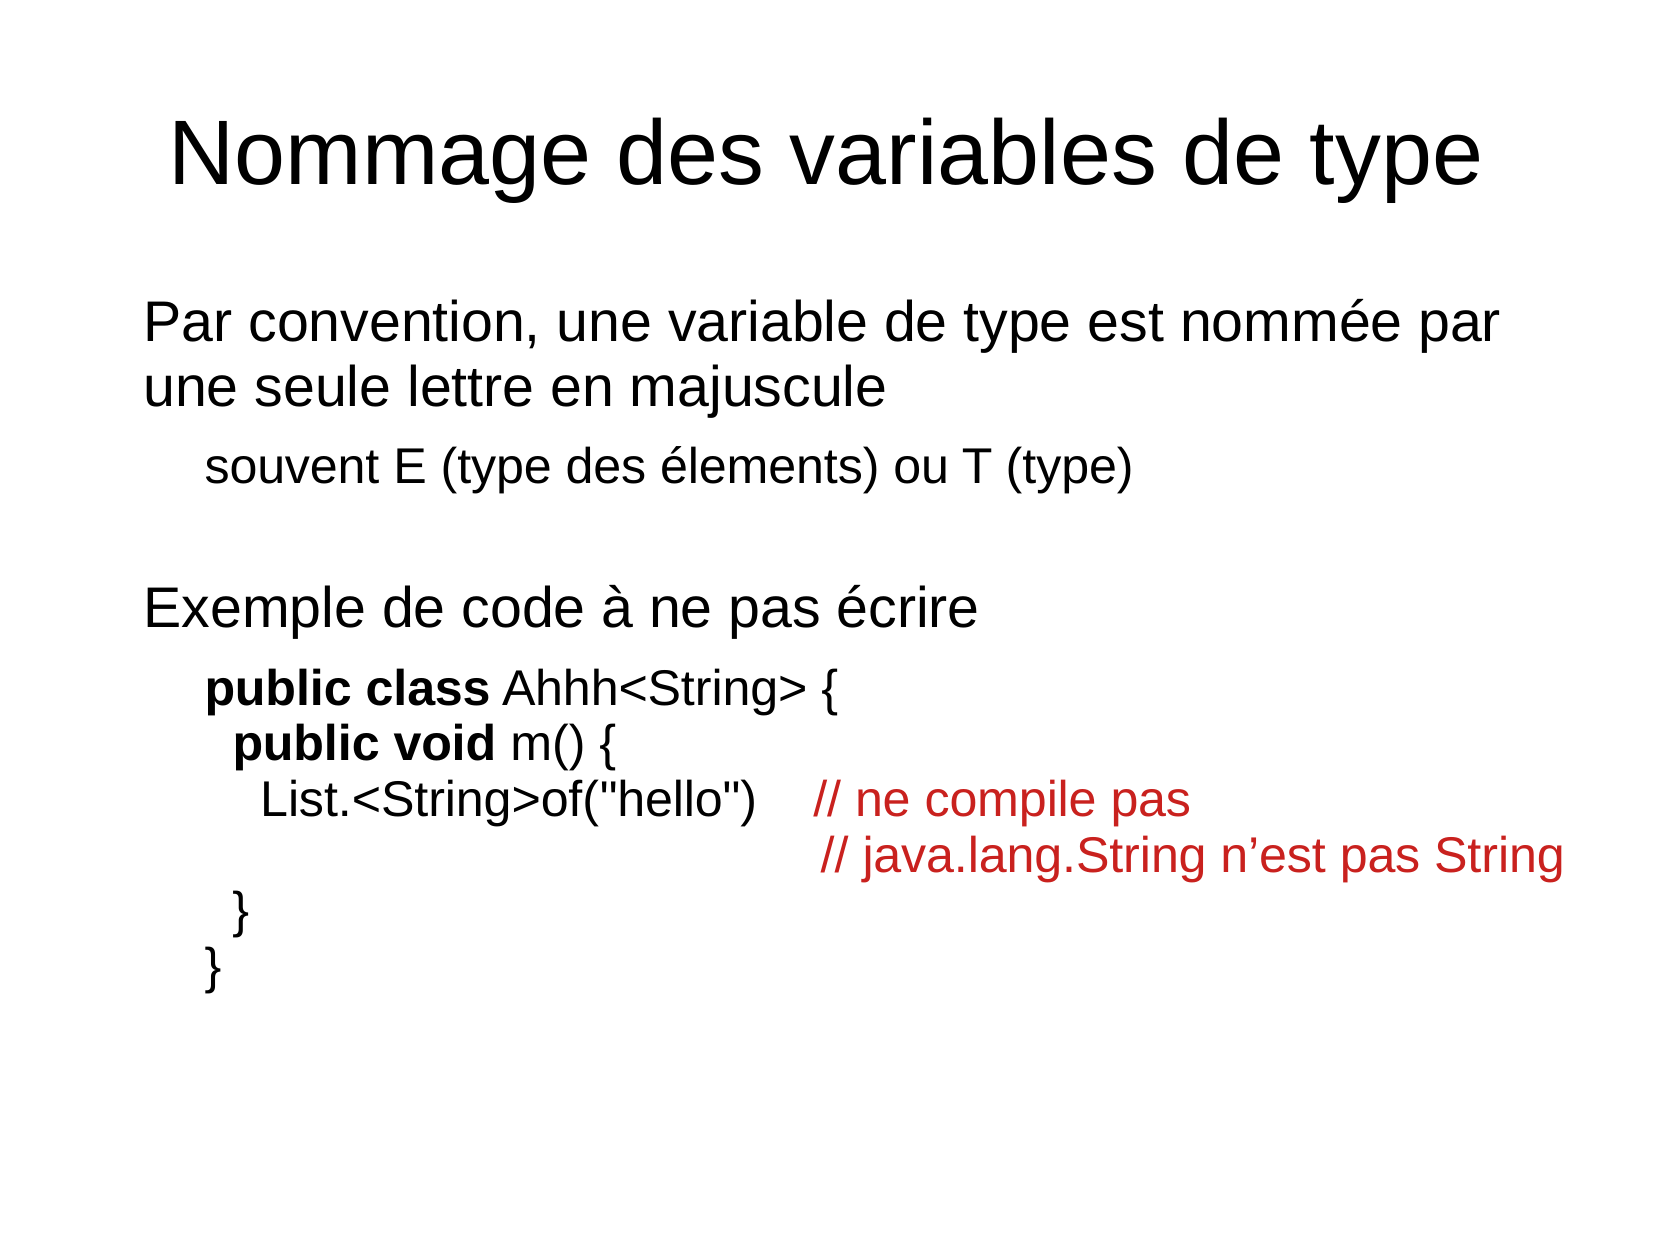

# Nommage des variables de type
Par convention, une variable de type est nommée par une seule lettre en majuscule
souvent E (type des élements) ou T (type)
Exemple de code à ne pas écrire
public class Ahhh<String> {
 public void m() {
 List.<String>of("hello") // ne compile pas
 // java.lang.String n’est pas String
 }
}